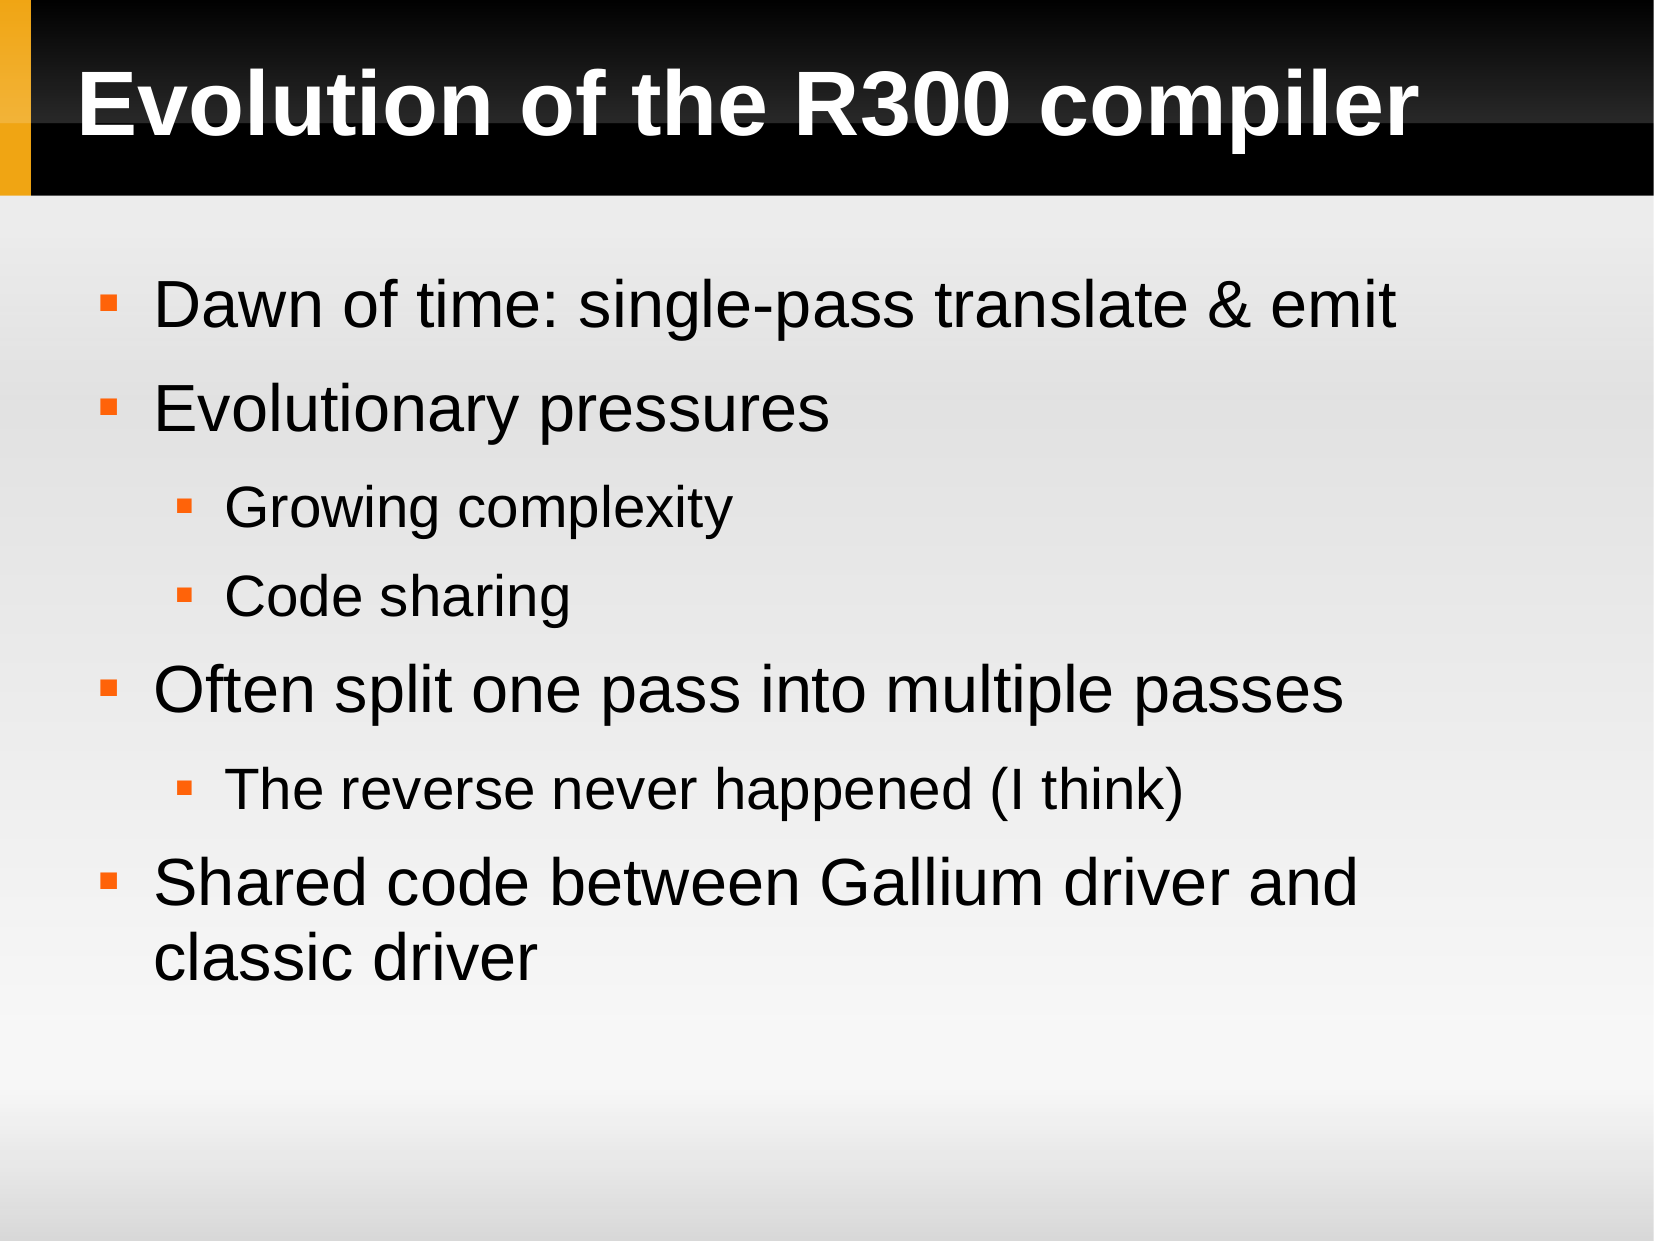

# Evolution of the R300 compiler
Dawn of time: single-pass translate & emit
Evolutionary pressures
Growing complexity
Code sharing
Often split one pass into multiple passes
The reverse never happened (I think)
Shared code between Gallium driver and classic driver